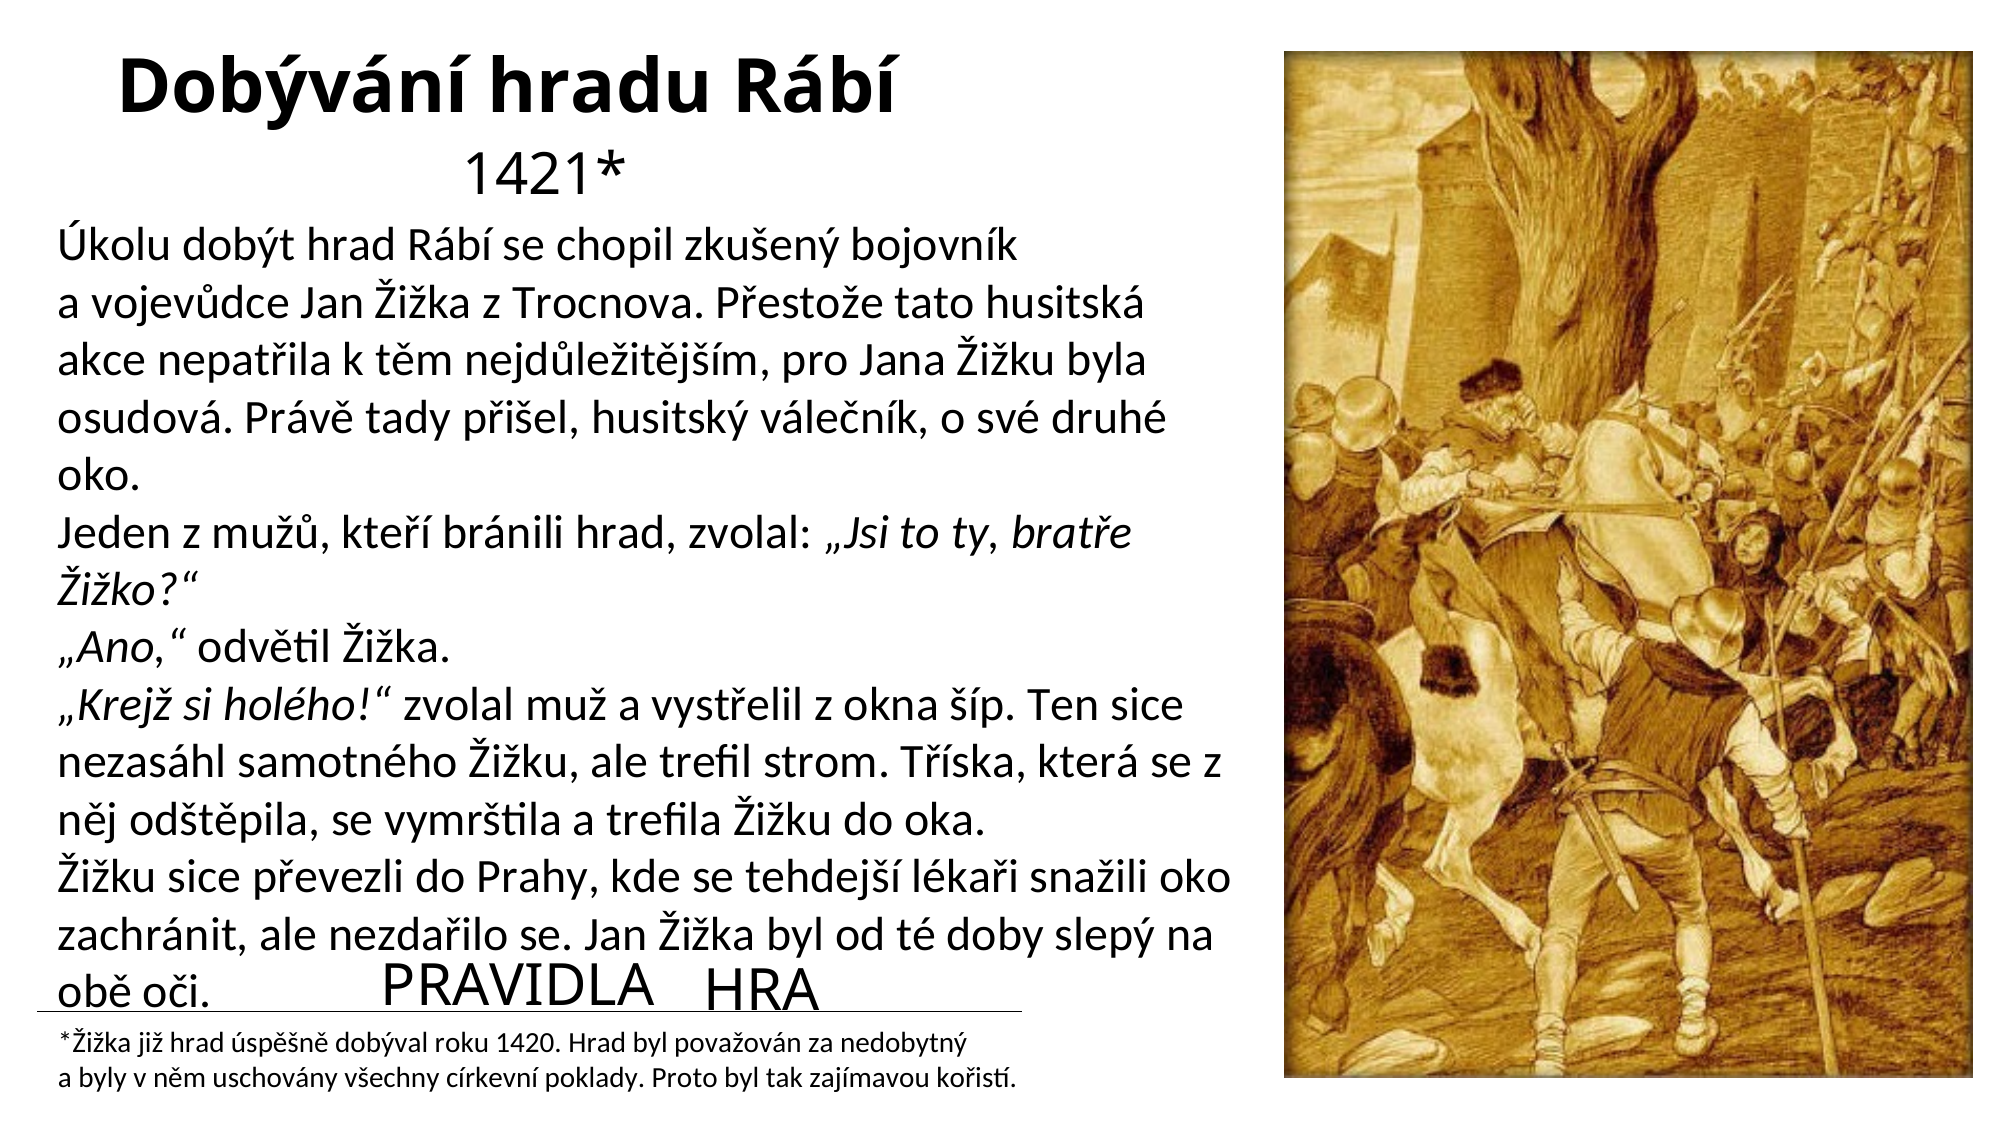

Dobývání hradu Rábí
1421*
Úkolu dobýt hrad Rábí se chopil zkušený bojovník
a vojevůdce Jan Žižka z Trocnova. Přestože tato husitská akce nepatřila k těm nejdůležitějším, pro Jana Žižku byla osudová. Právě tady přišel, husitský válečník, o své druhé oko.
Jeden z mužů, kteří bránili hrad, zvolal: „Jsi to ty, bratře Žižko?“
„Ano,“ odvětil Žižka.
„Krejž si holého!“ zvolal muž a vystřelil z okna šíp. Ten sice nezasáhl samotného Žižku, ale trefil strom. Tříska, která se z něj odštěpila, se vymrštila a trefila Žižku do oka.
Žižku sice převezli do Prahy, kde se tehdejší lékaři snažili oko zachránit, ale nezdařilo se. Jan Žižka byl od té doby slepý na obě oči.
PRAVIDLA
HRA
*Žižka již hrad úspěšně dobýval roku 1420. Hrad byl považován za nedobytný
a byly v něm uschovány všechny církevní poklady. Proto byl tak zajímavou kořistí.